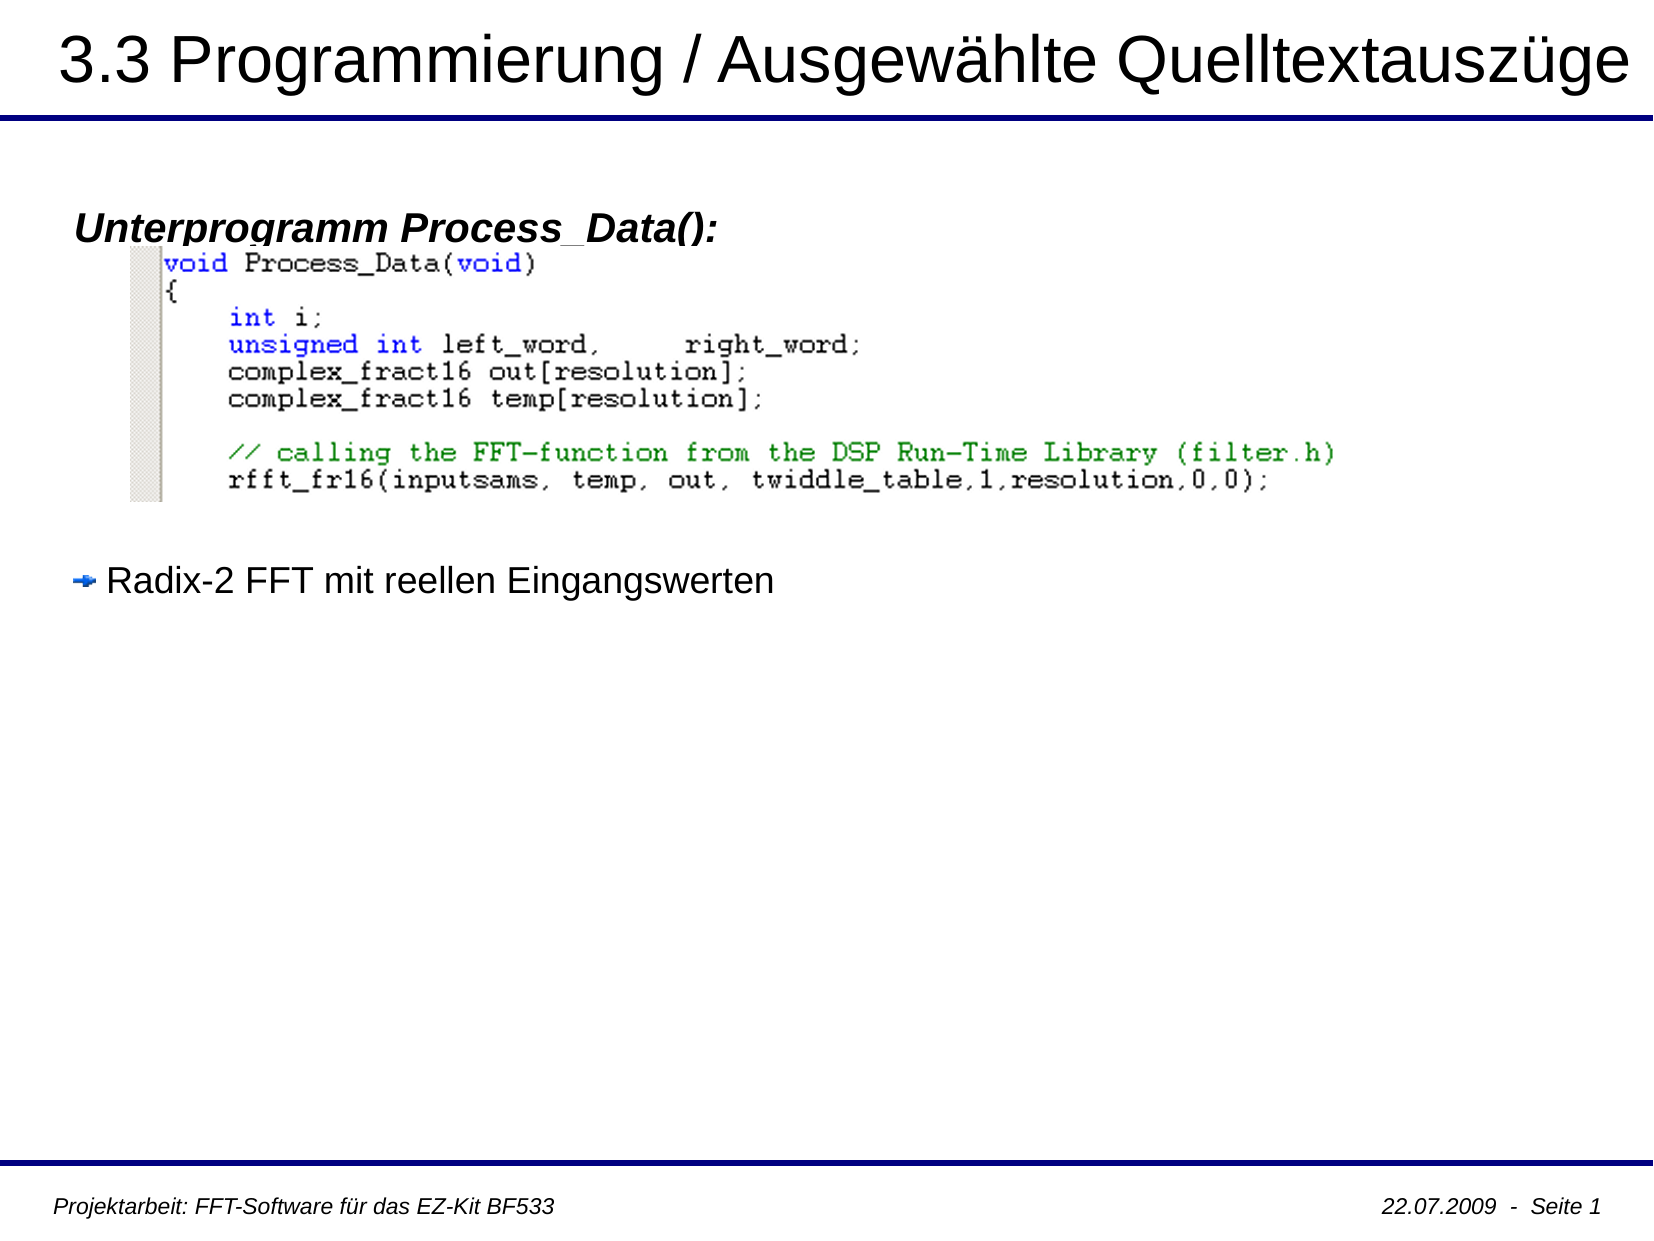

# 3.3 Programmierung / Ausgewählte Quelltextauszüge
Unterprogramm Process_Data():
 Radix-2 FFT mit reellen Eingangswerten
Projektarbeit: FFT-Software für das EZ-Kit BF533										 		22.07.2009 - Seite 1